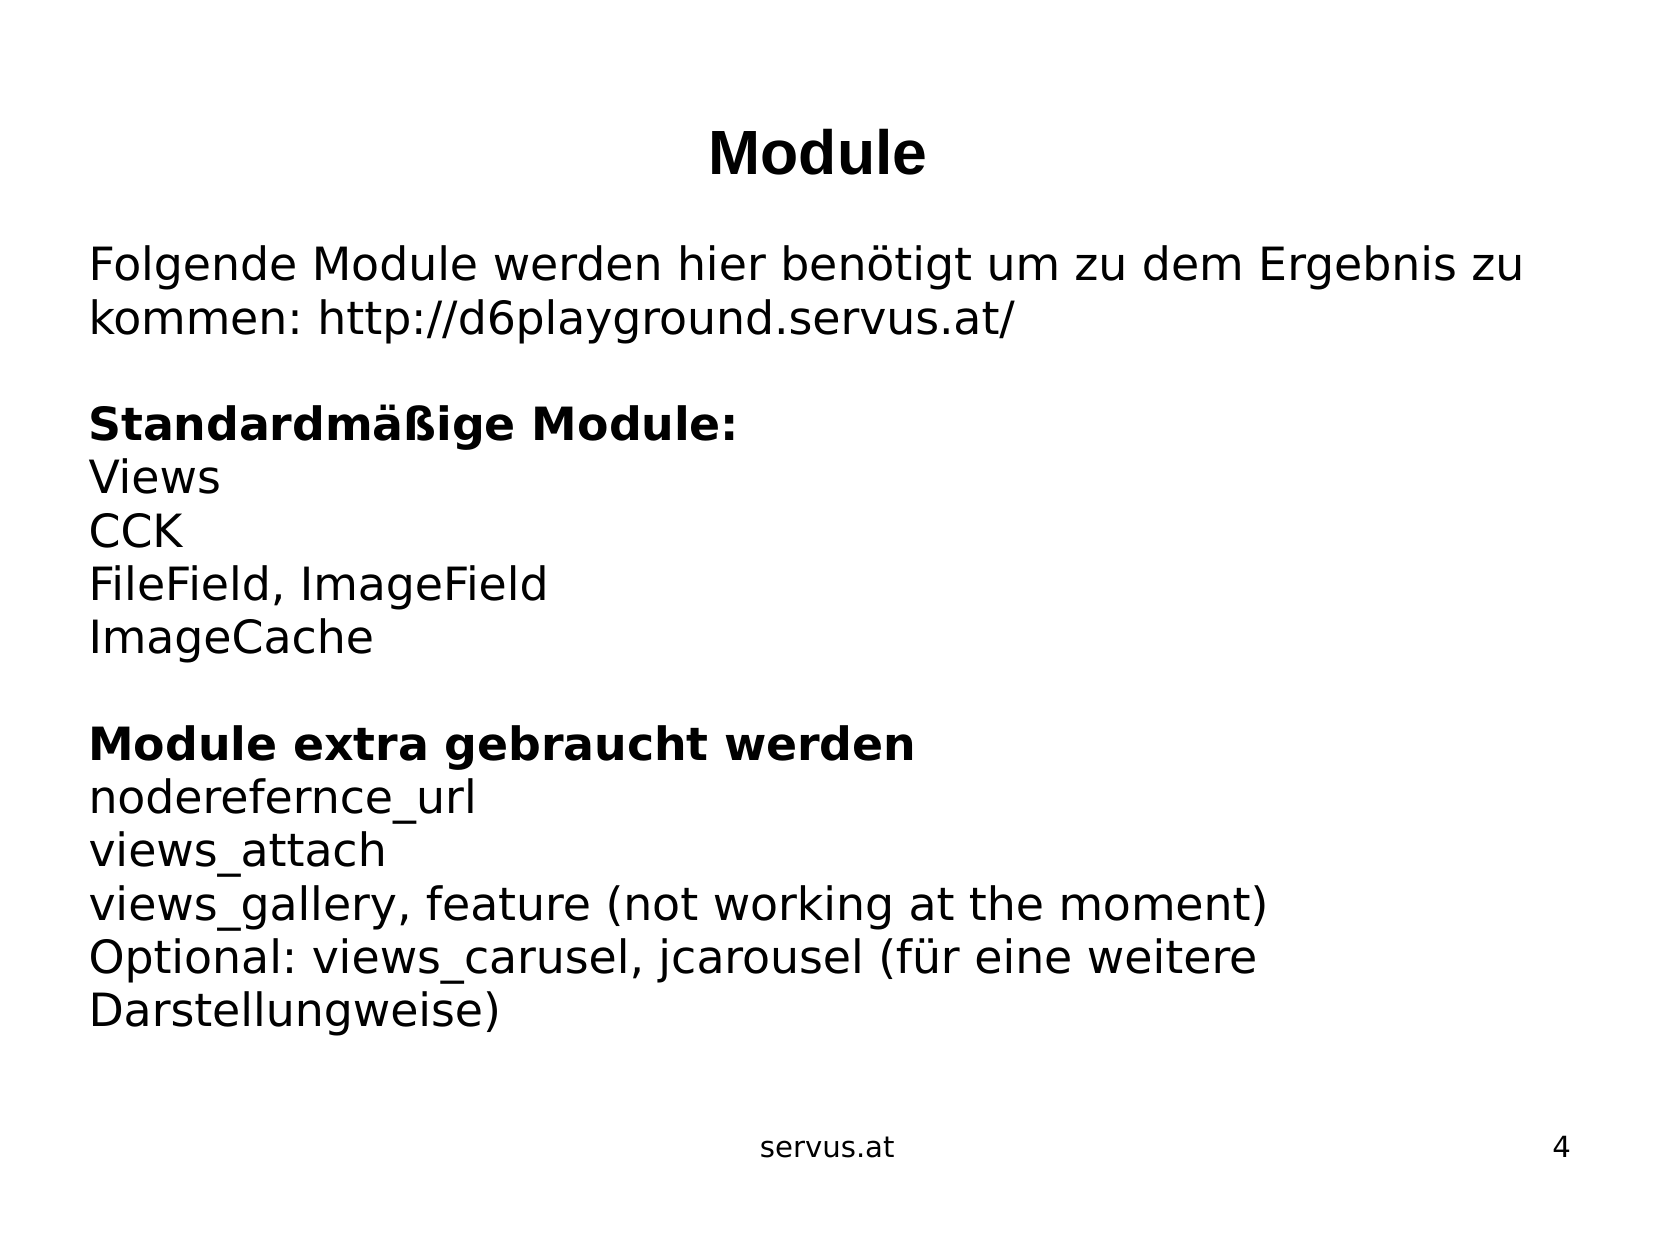

# Module
Folgende Module werden hier benötigt um zu dem Ergebnis zu
kommen: http://d6playground.servus.at/
Standardmäßige Module:
Views
CCK
FileField, ImageField
ImageCache
Module extra gebraucht werden
noderefernce_url
views_attach
views_gallery, feature (not working at the moment)
Optional: views_carusel, jcarousel (für eine weitere Darstellungweise)
servus.at
4